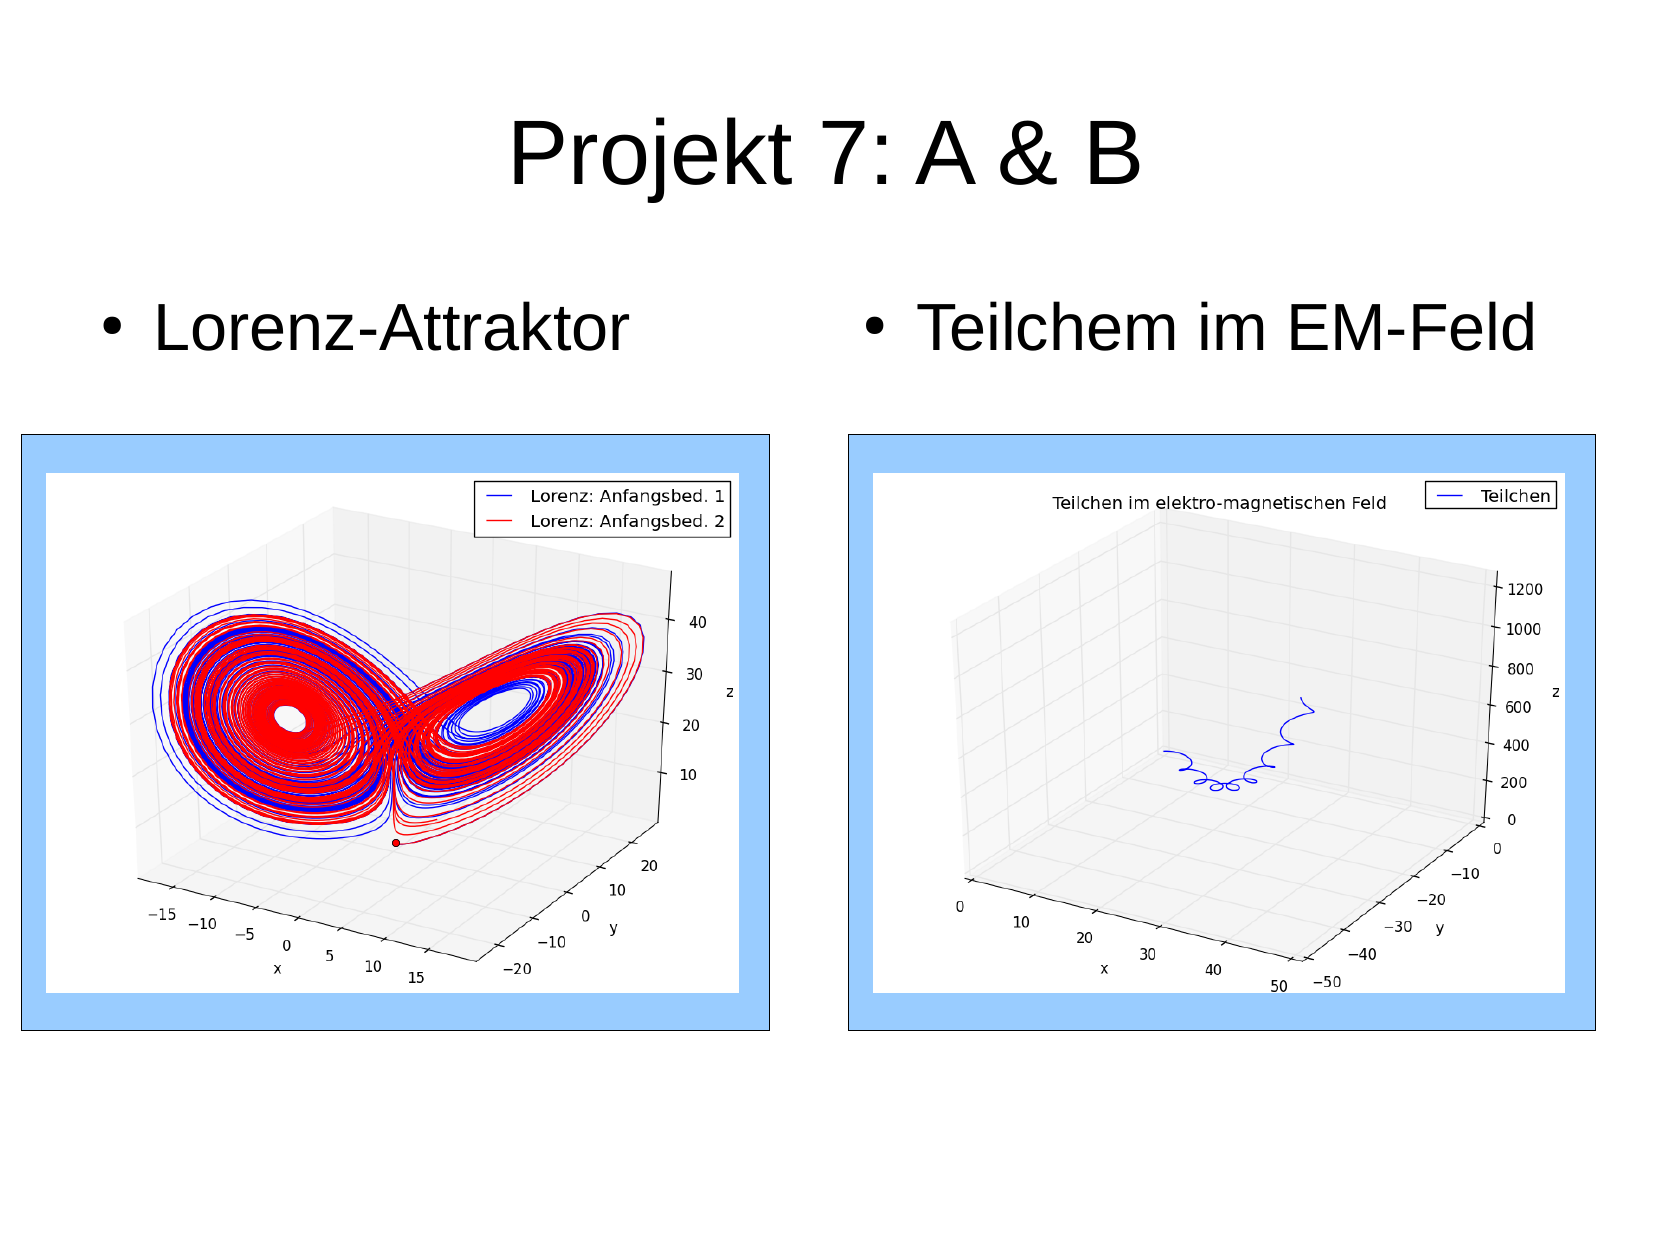

# Projekt 7: A & B
Lorenz-Attraktor
Teilchem im EM-Feld
LorentzKraft